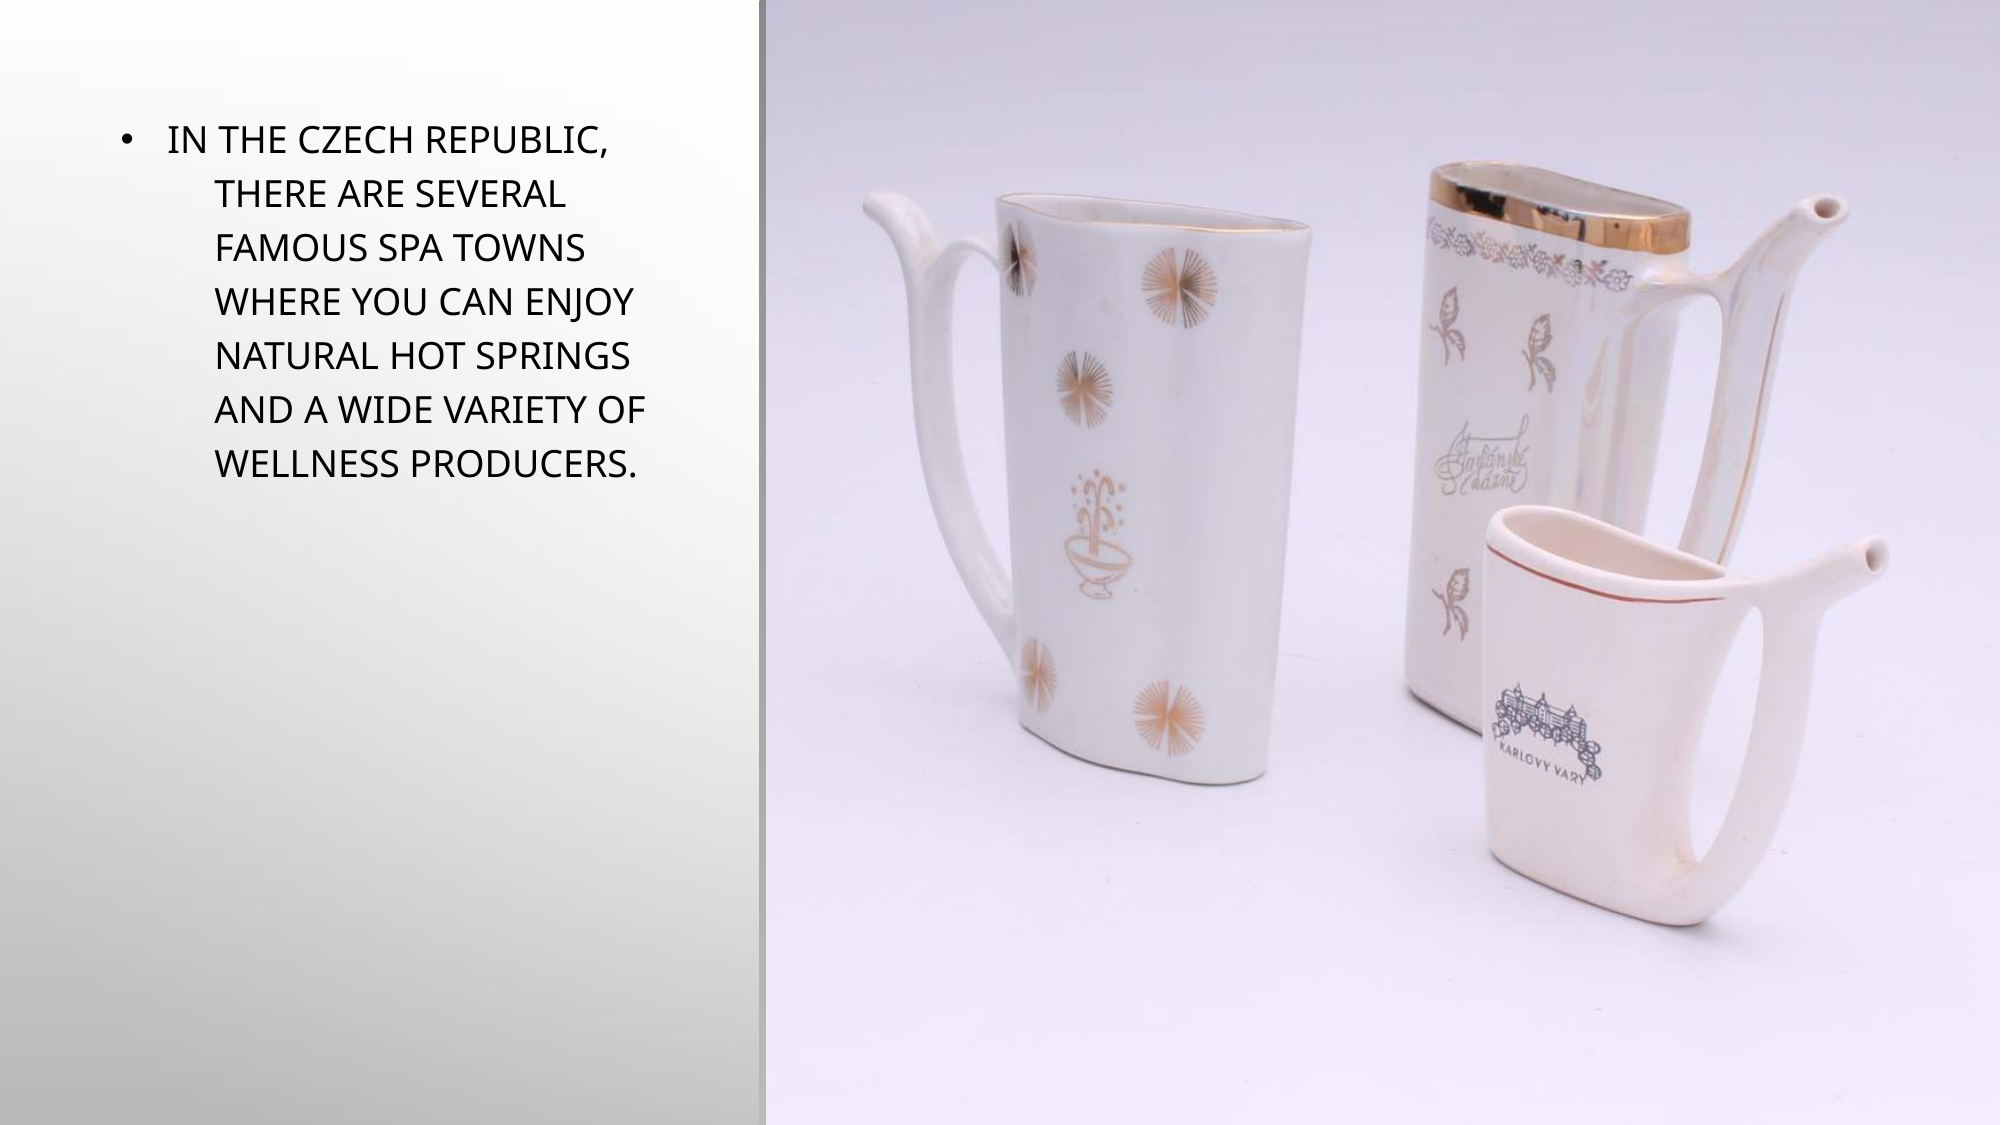

# In the Czech Republic, there are several famous spa towns where you can enjoy natural hot springs and a wide variety of wellness producers.